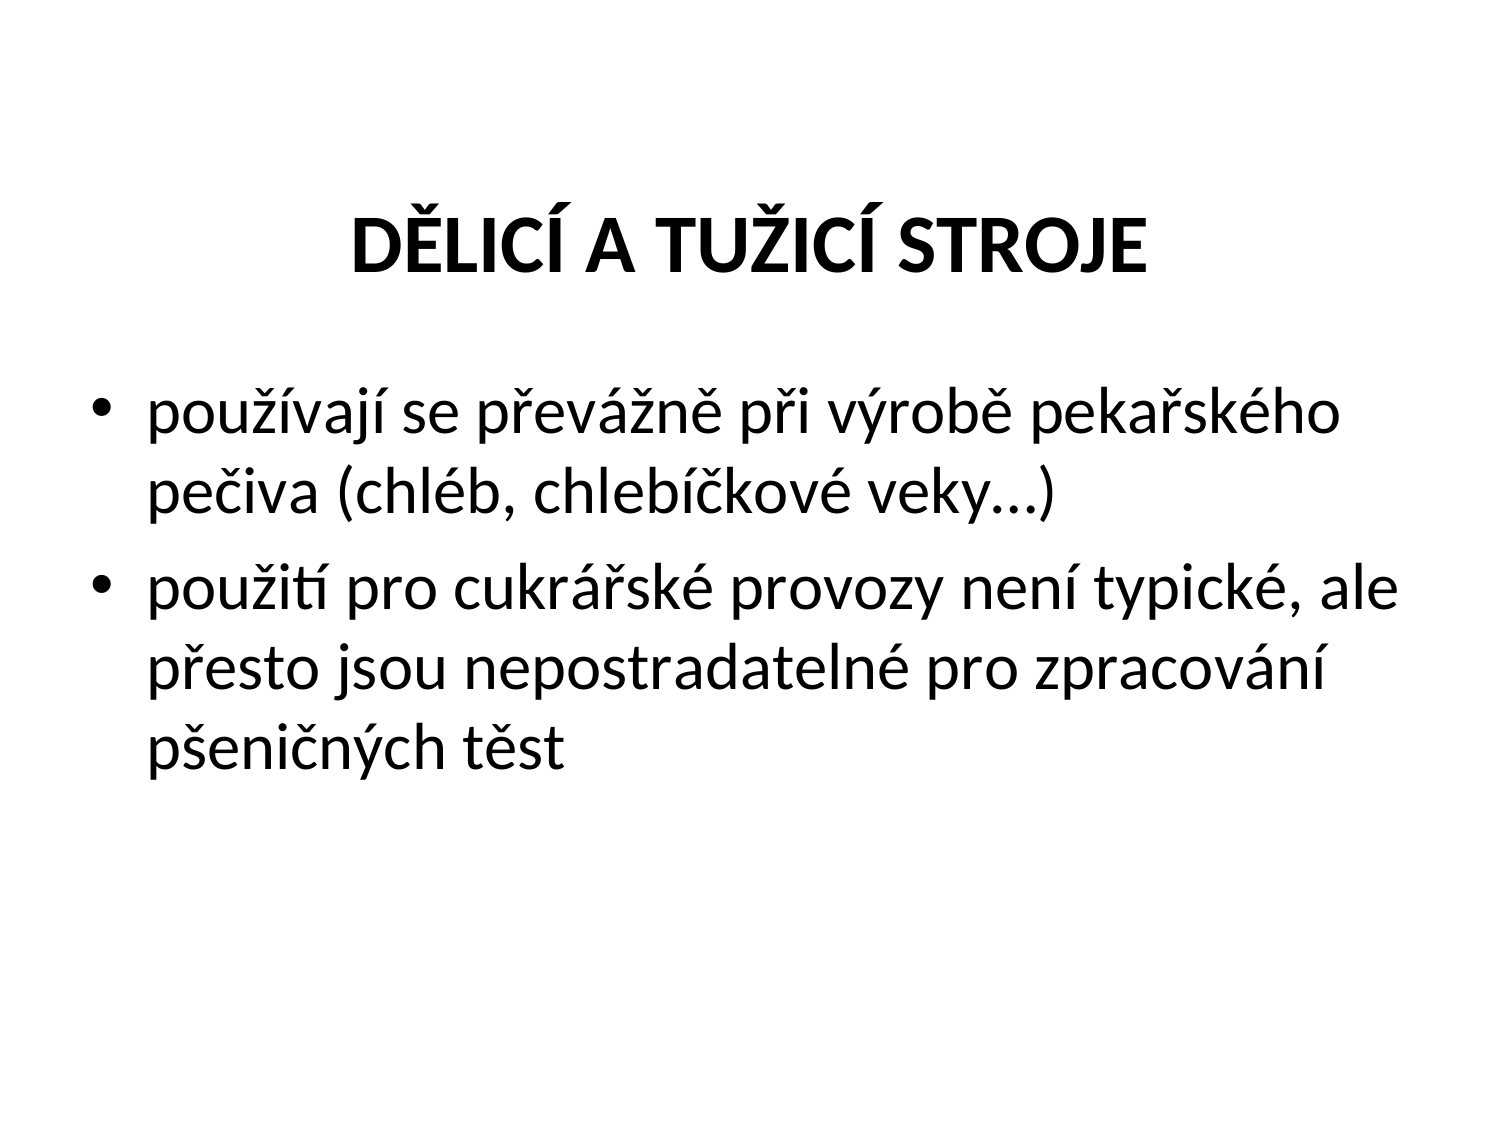

# DĚLICÍ A TUŽICÍ STROJE
používají se převážně při výrobě pekařského pečiva (chléb, chlebíčkové veky…)
použití pro cukrářské provozy není typické, ale přesto jsou nepostradatelné pro zpracování pšeničných těst